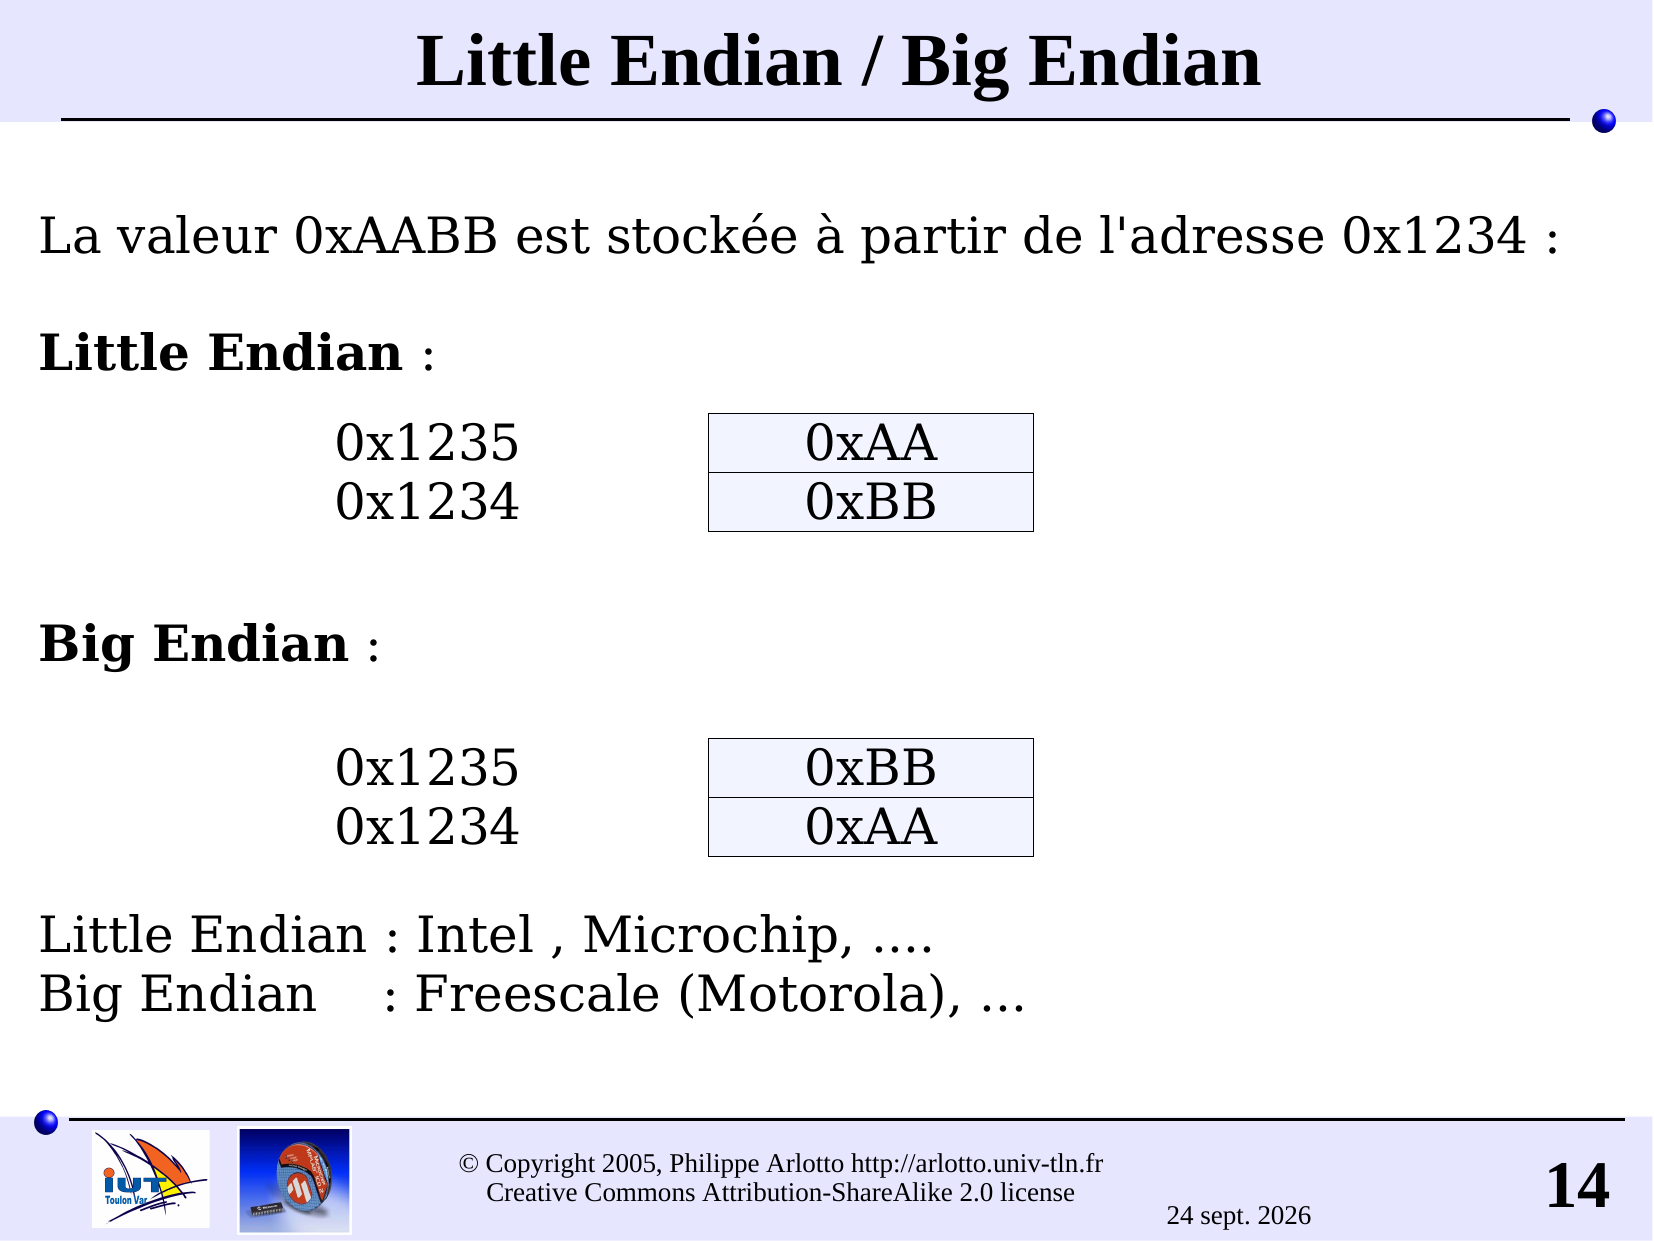

# Little Endian / Big Endian
La valeur 0xAABB est stockée à partir de l'adresse 0x1234 :
Little Endian :
Big Endian :
Little Endian : Intel , Microchip, ....
Big Endian : Freescale (Motorola), ...
0x1235
0xAA
0x1234
0xBB
0x1235
0xBB
0x1234
0xAA